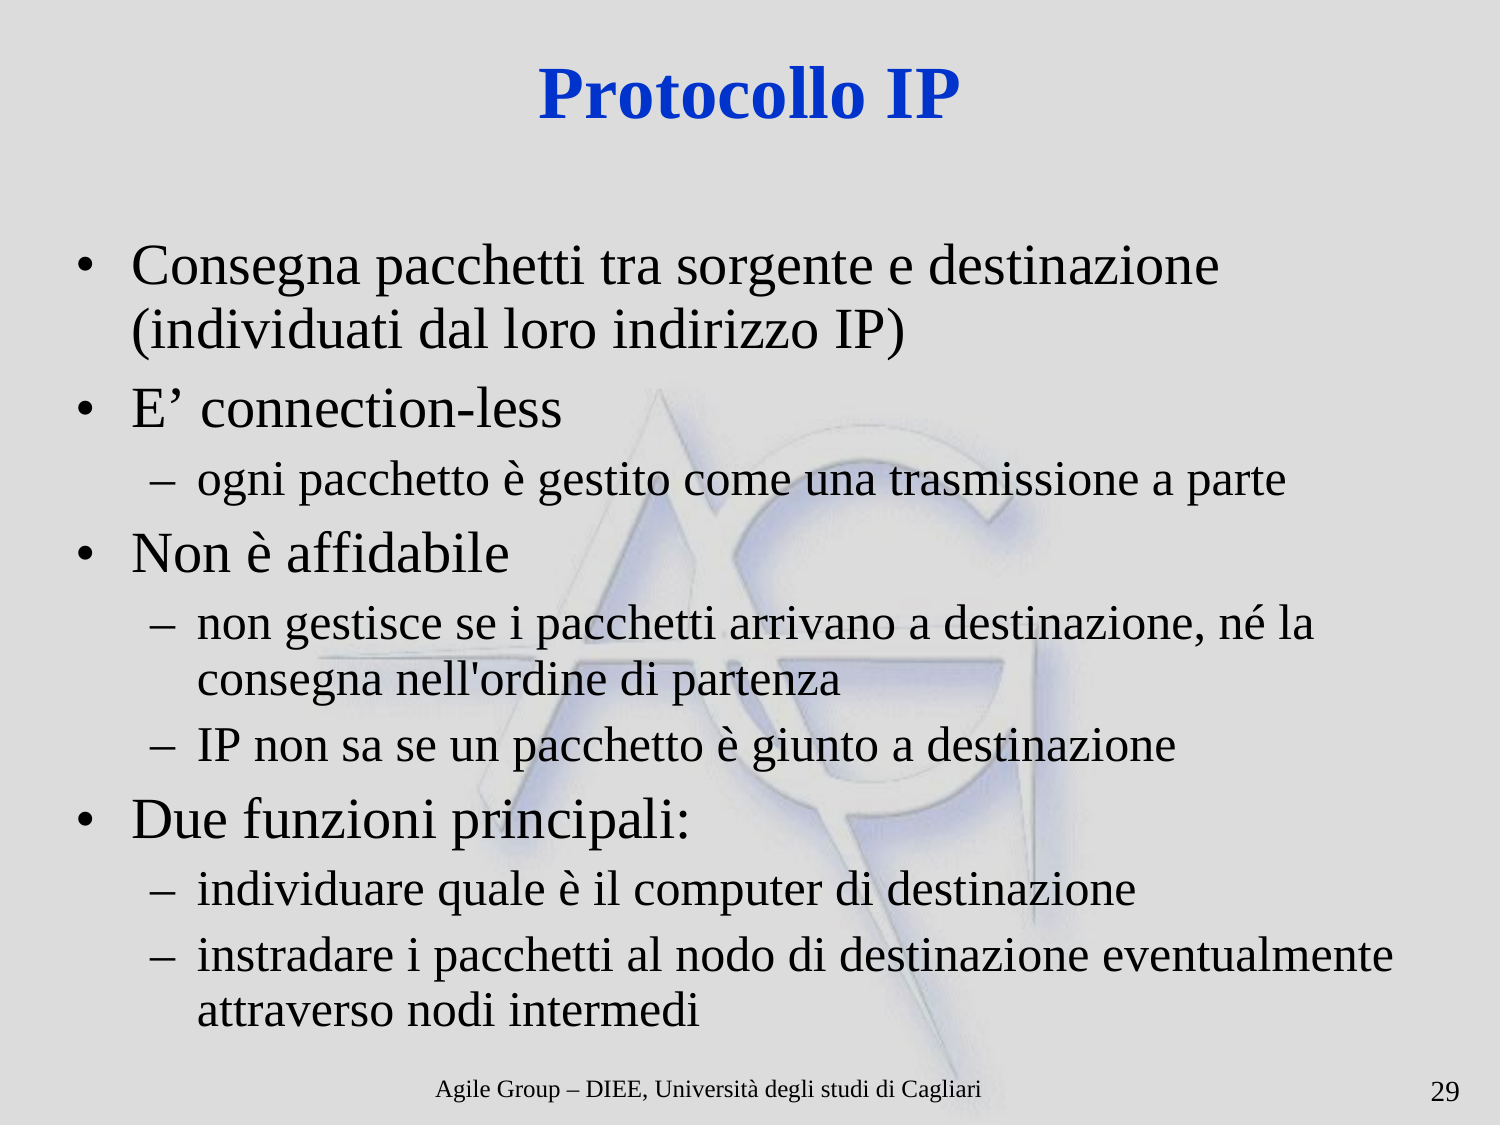

# Protocollo IP
Consegna pacchetti tra sorgente e destinazione (individuati dal loro indirizzo IP)
E’ connection-less
ogni pacchetto è gestito come una trasmissione a parte
Non è affidabile
non gestisce se i pacchetti arrivano a destinazione, né la consegna nell'ordine di partenza
IP non sa se un pacchetto è giunto a destinazione
Due funzioni principali:
individuare quale è il computer di destinazione
instradare i pacchetti al nodo di destinazione eventualmente attraverso nodi intermedi
29